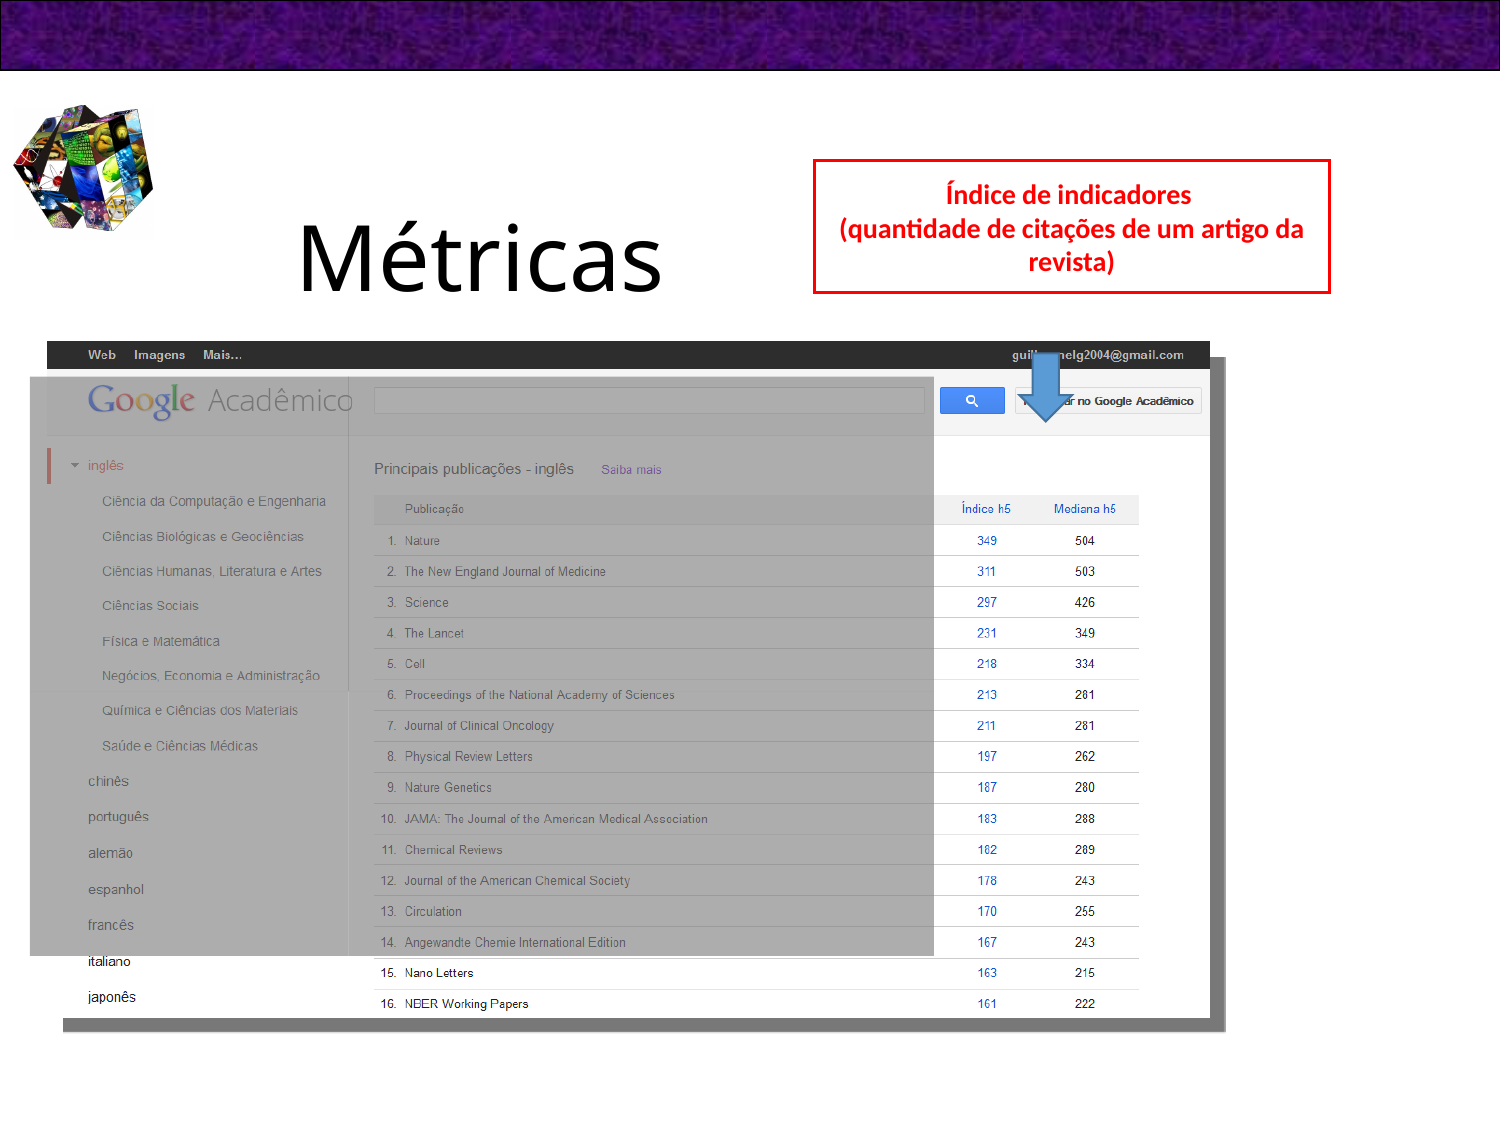

Índice de indicadores
(quantidade de citações de um artigo da revista)
# Métricas